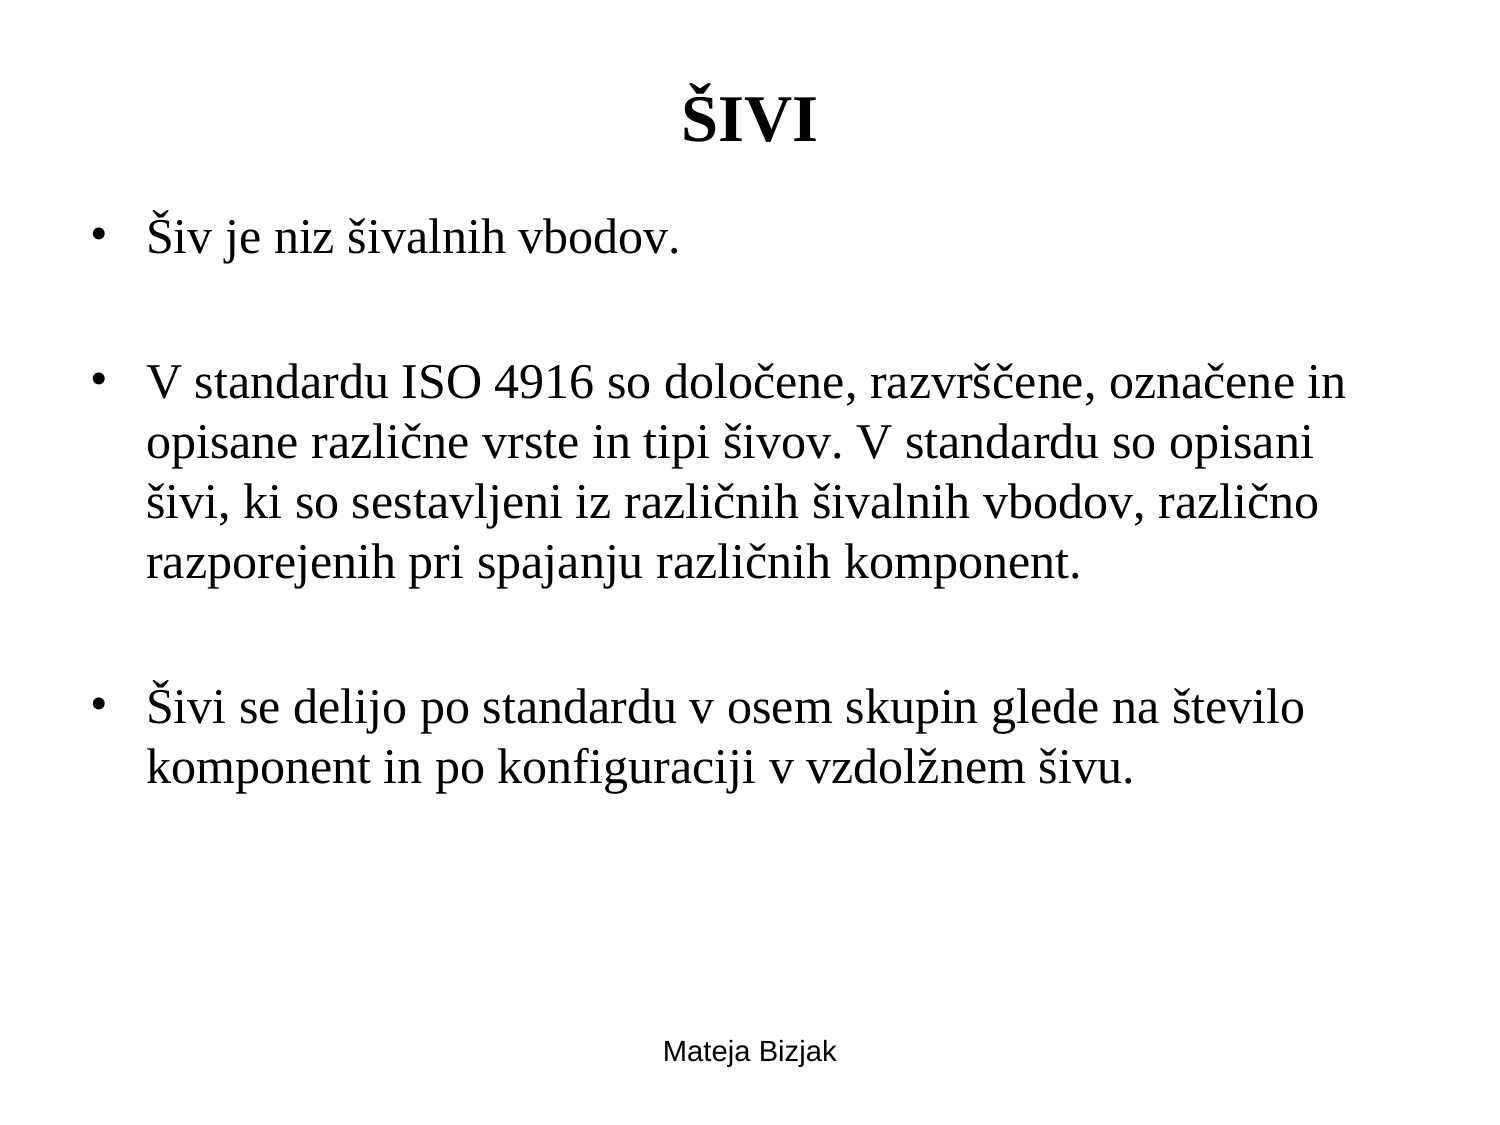

# ŠIVI
Šiv je niz šivalnih vbodov.
V standardu ISO 4916 so določene, razvrščene, označene in opisane različne vrste in tipi šivov. V standardu so opisani šivi, ki so sestavljeni iz različnih šivalnih vbodov, različno razporejenih pri spajanju različnih komponent.
Šivi se delijo po standardu v osem skupin glede na število komponent in po konfiguraciji v vzdolžnem šivu.
Mateja Bizjak